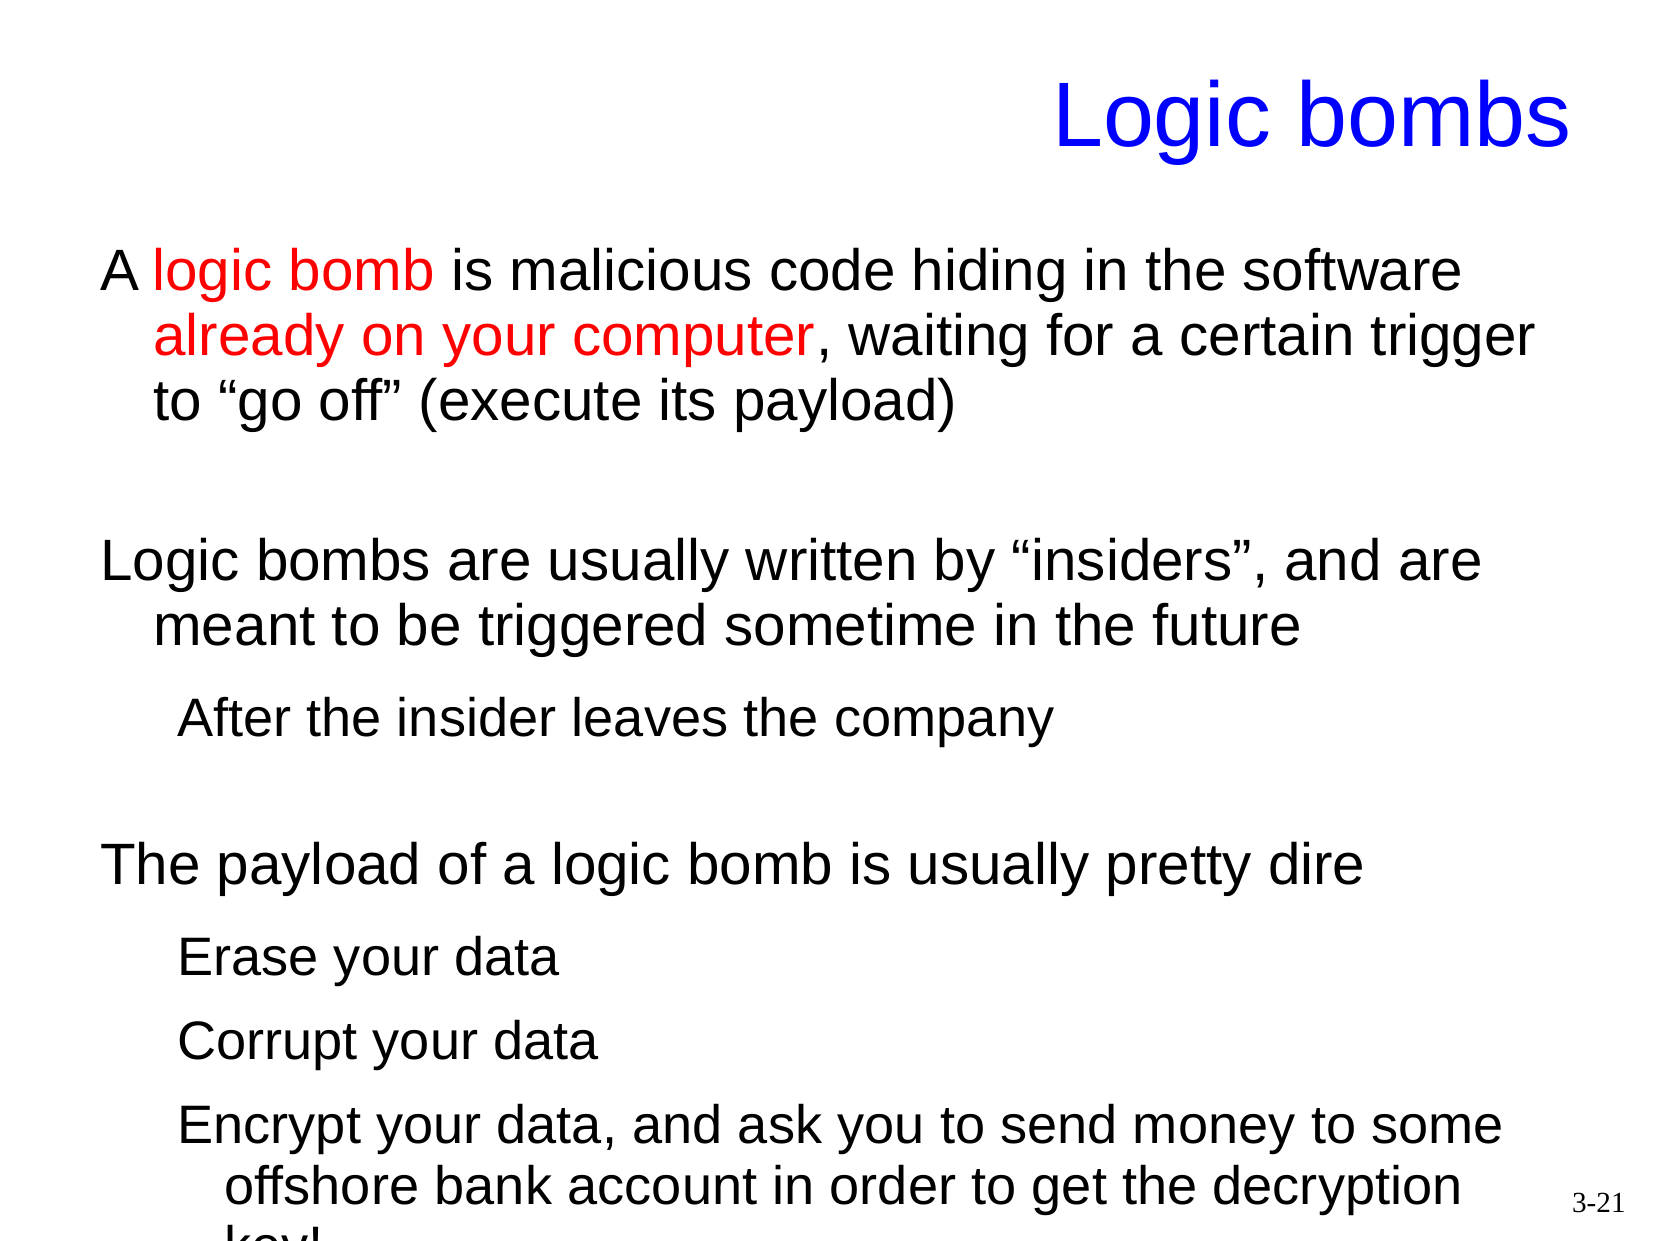

# Logic bombs
A logic bomb is malicious code hiding in the software already on your computer, waiting for a certain trigger to “go off” (execute its payload)
Logic bombs are usually written by “insiders”, and are meant to be triggered sometime in the future
After the insider leaves the company
The payload of a logic bomb is usually pretty dire
Erase your data
Corrupt your data
Encrypt your data, and ask you to send money to some offshore bank account in order to get the decryption key!